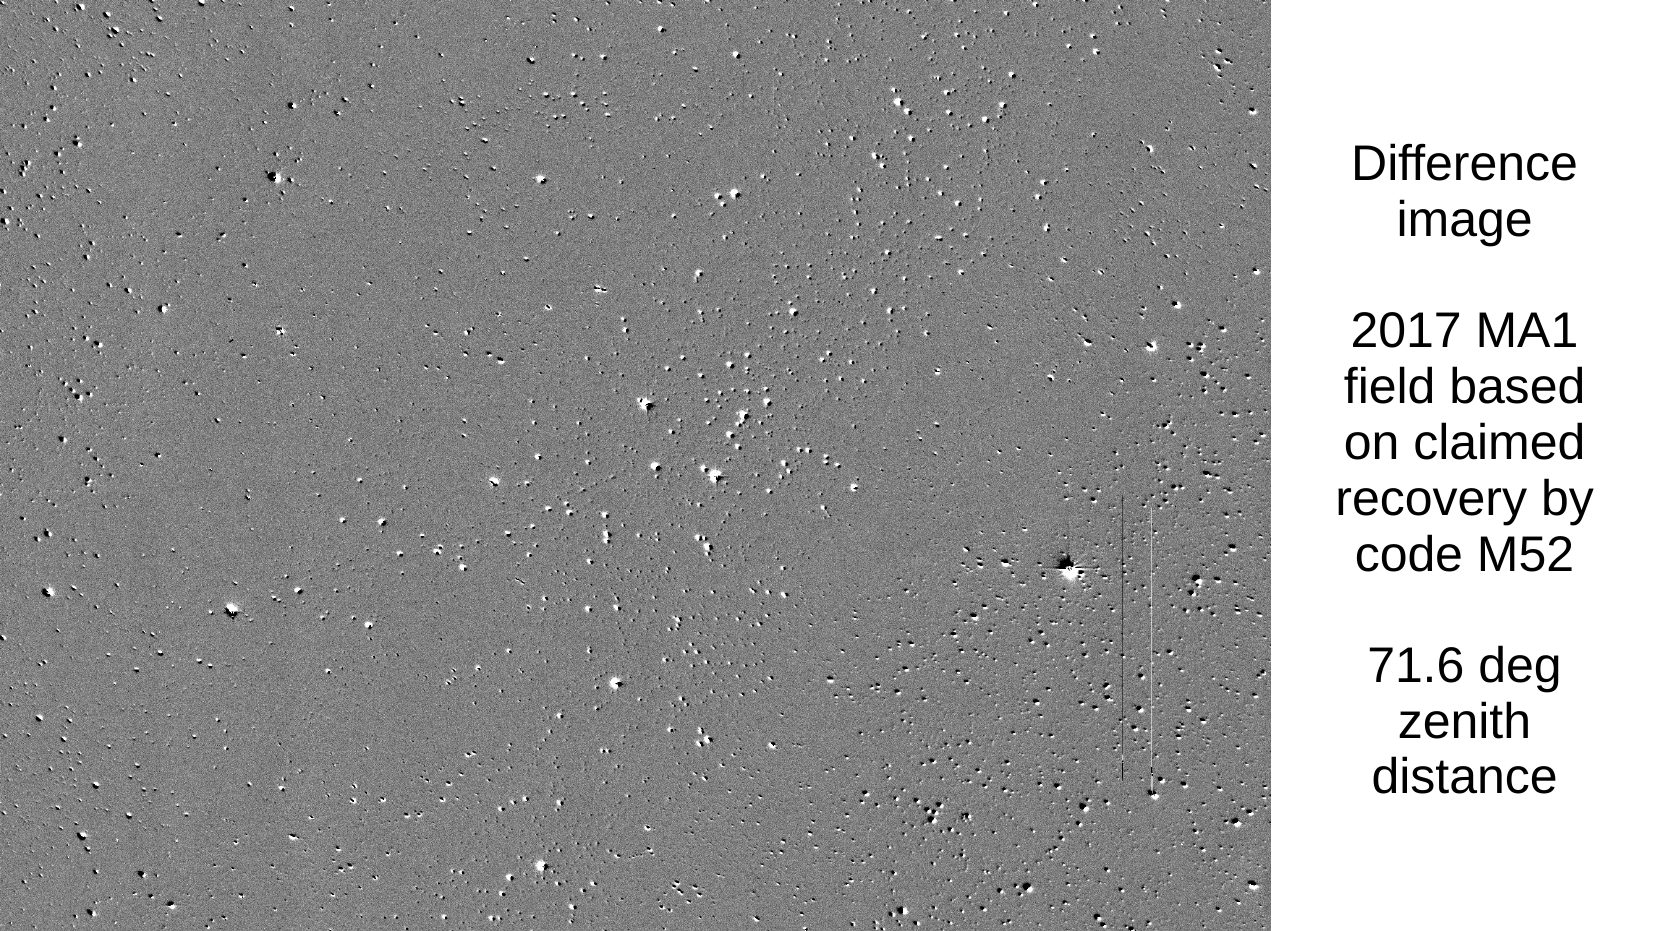

# Difference image 2017 MA1 field based on claimed recovery by code M52 71.6 deg zenith distance